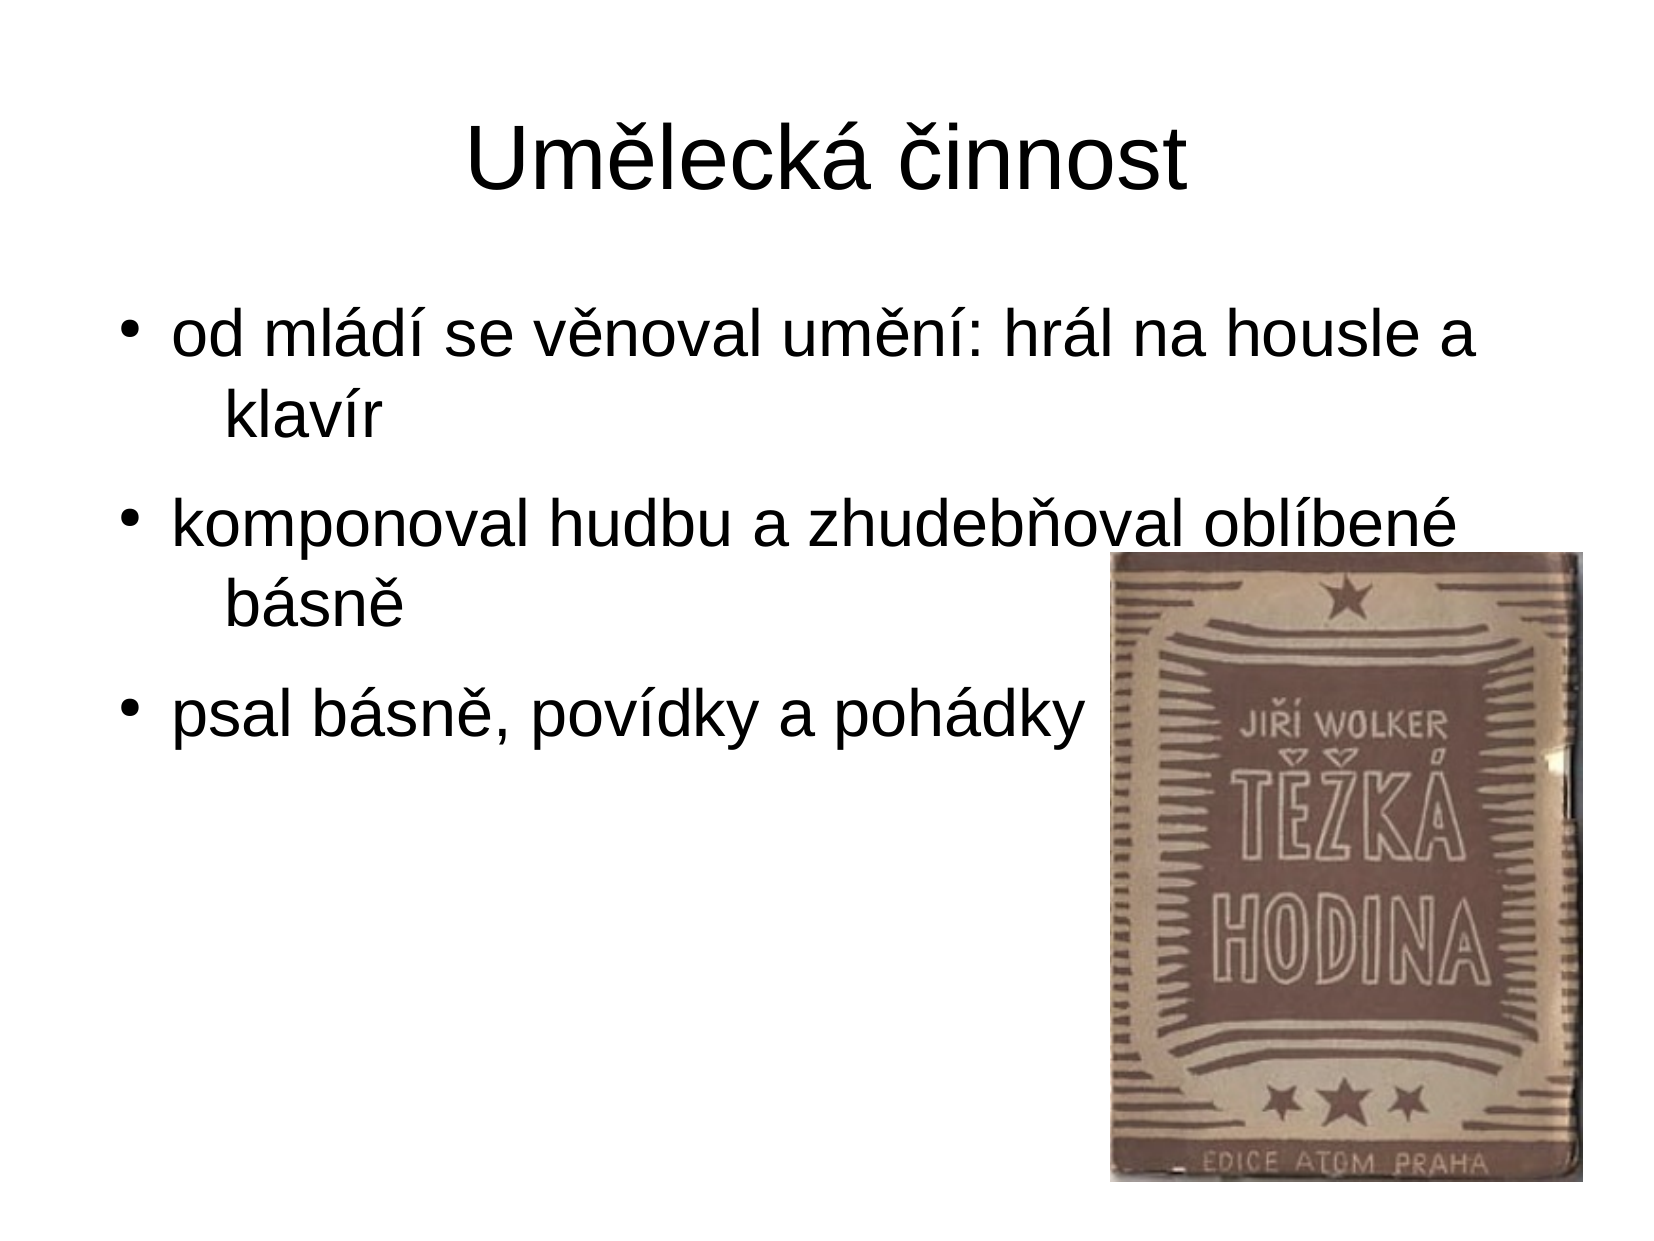

# Umělecká činnost
od mládí se věnoval umění: hrál na housle a klavír
komponoval hudbu a zhudebňoval oblíbené básně
psal básně, povídky a pohádky